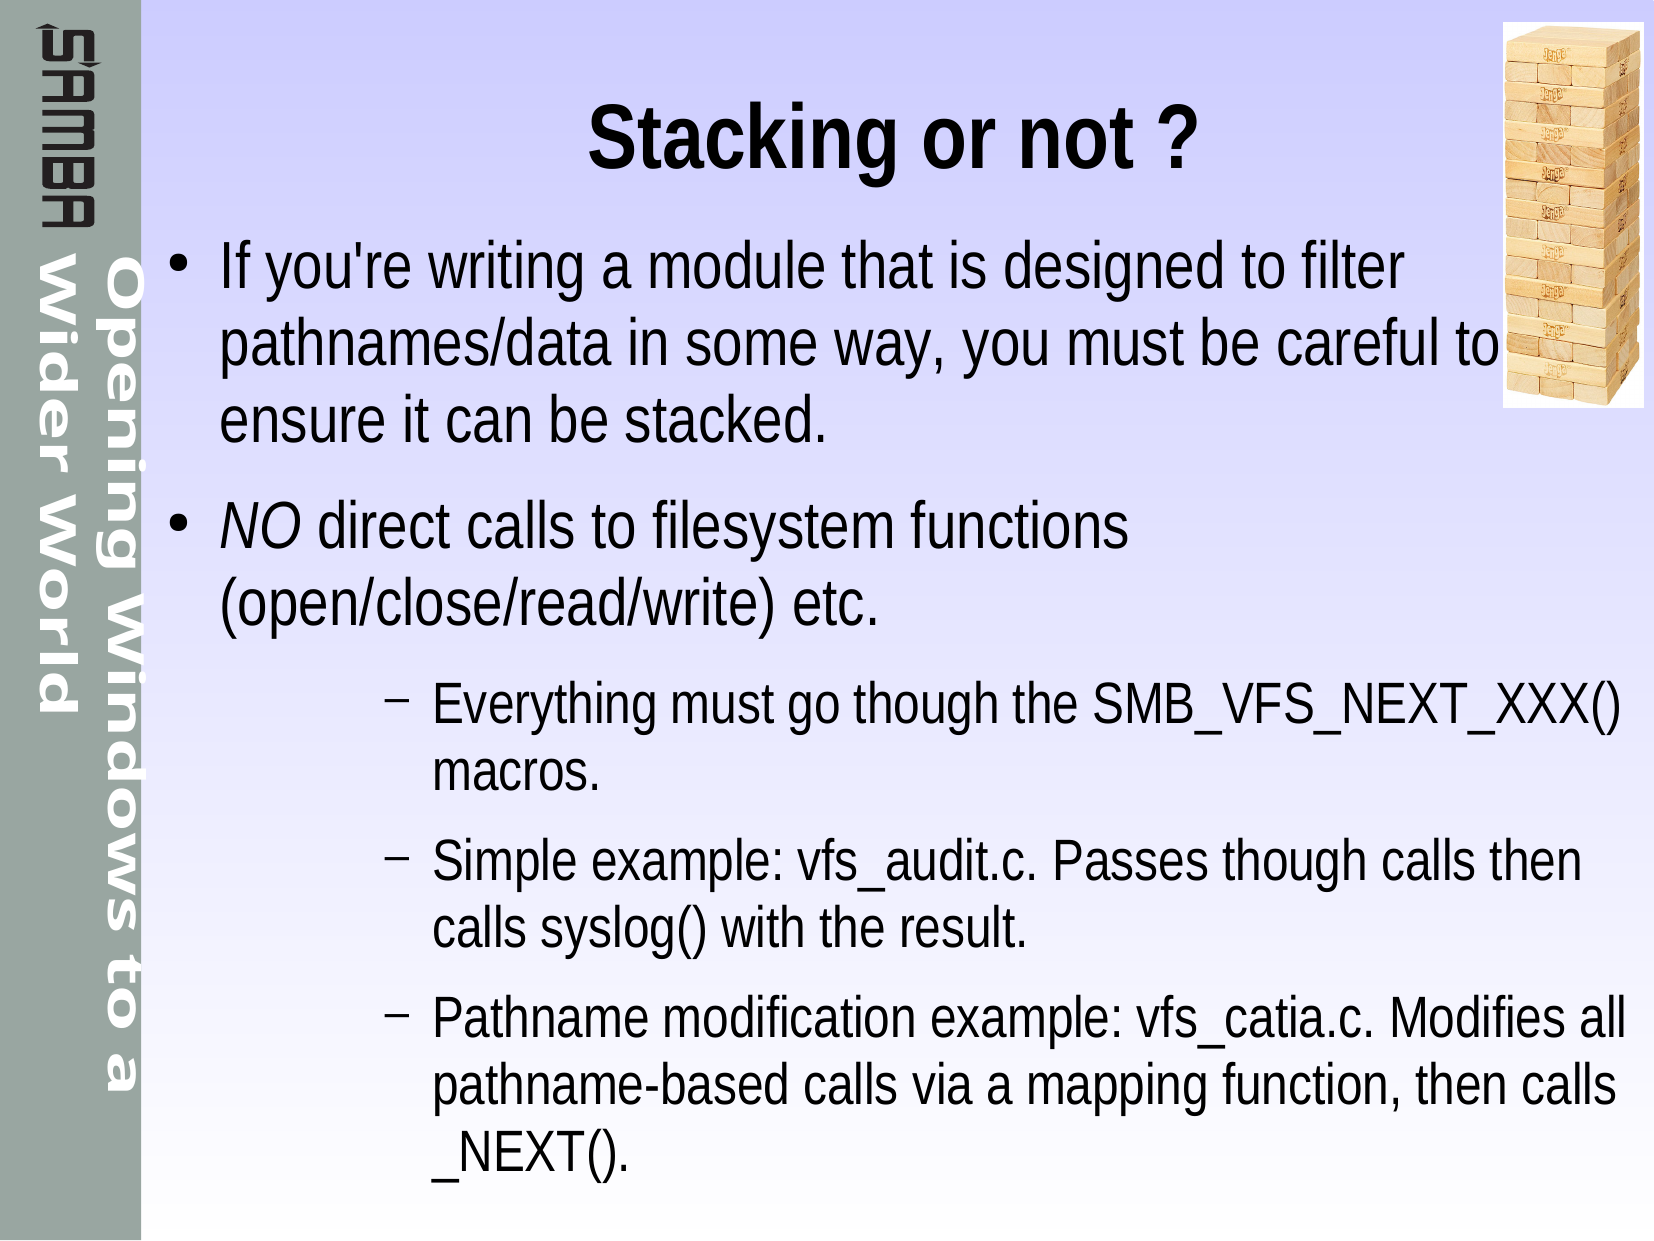

# Stacking or not ?
If you're writing a module that is designed to filter pathnames/data in some way, you must be careful to ensure it can be stacked.
NO direct calls to filesystem functions (open/close/read/write) etc.
Everything must go though the SMB_VFS_NEXT_XXX() macros.
Simple example: vfs_audit.c. Passes though calls then calls syslog() with the result.
Pathname modification example: vfs_catia.c. Modifies all pathname-based calls via a mapping function, then calls _NEXT().